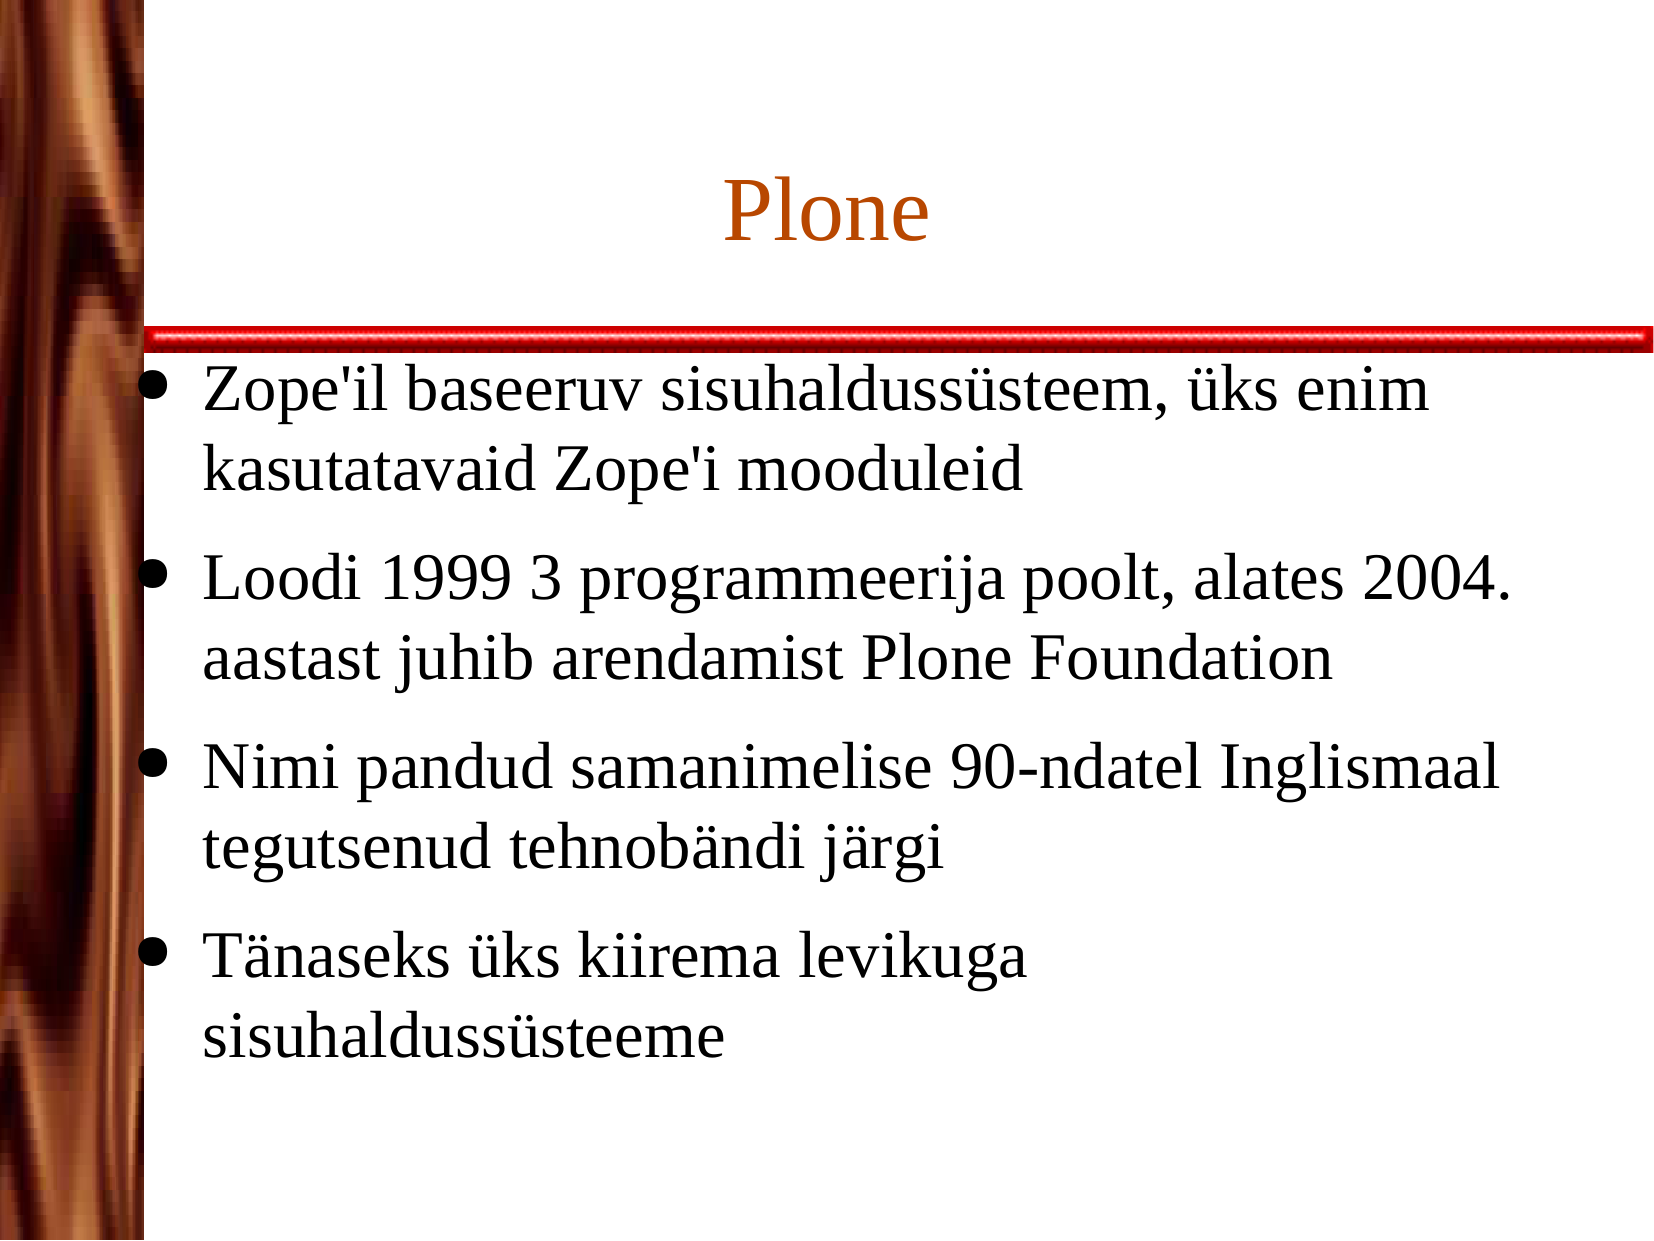

# Plone
Zope'il baseeruv sisuhaldussüsteem, üks enim kasutatavaid Zope'i mooduleid
Loodi 1999 3 programmeerija poolt, alates 2004. aastast juhib arendamist Plone Foundation
Nimi pandud samanimelise 90-ndatel Inglismaal tegutsenud tehnobändi järgi
Tänaseks üks kiirema levikuga sisuhaldussüsteeme